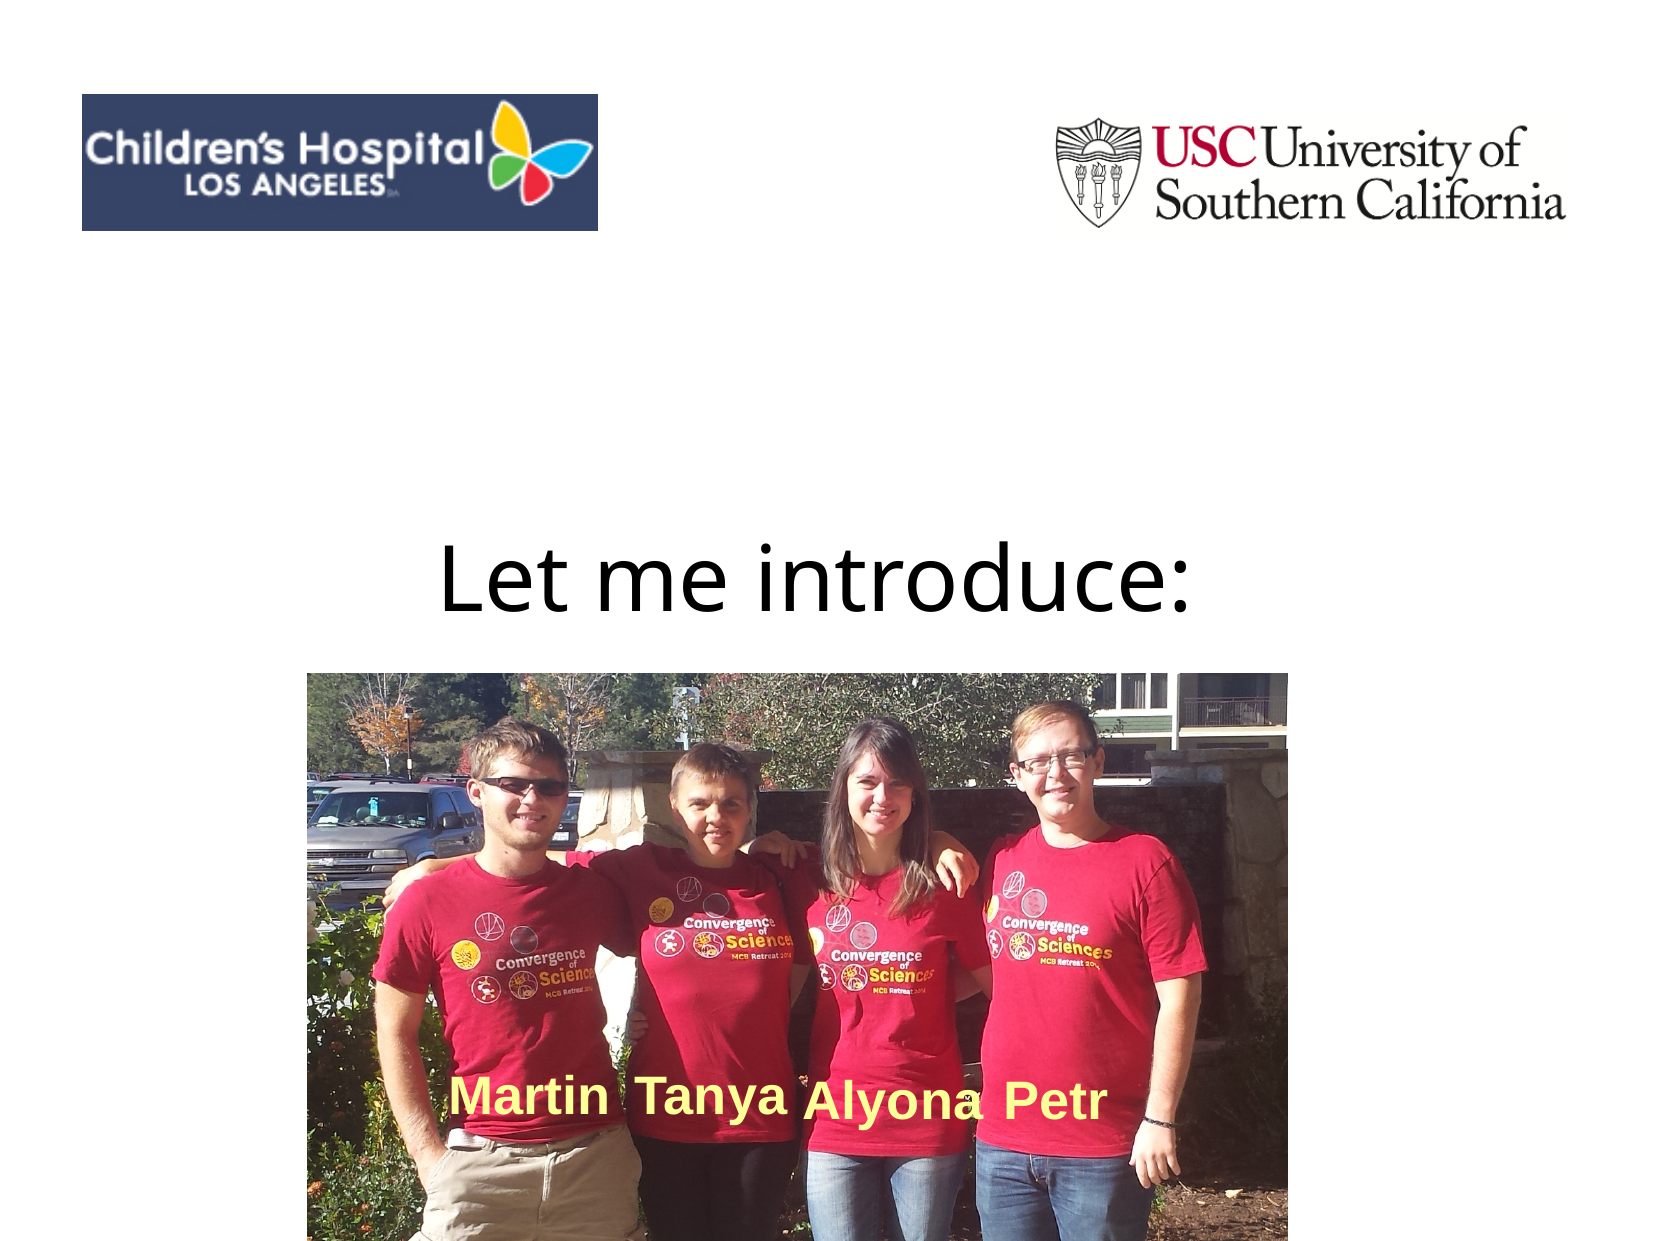

# Let me introduce:
Martin
Tanya
Alyona
Petr